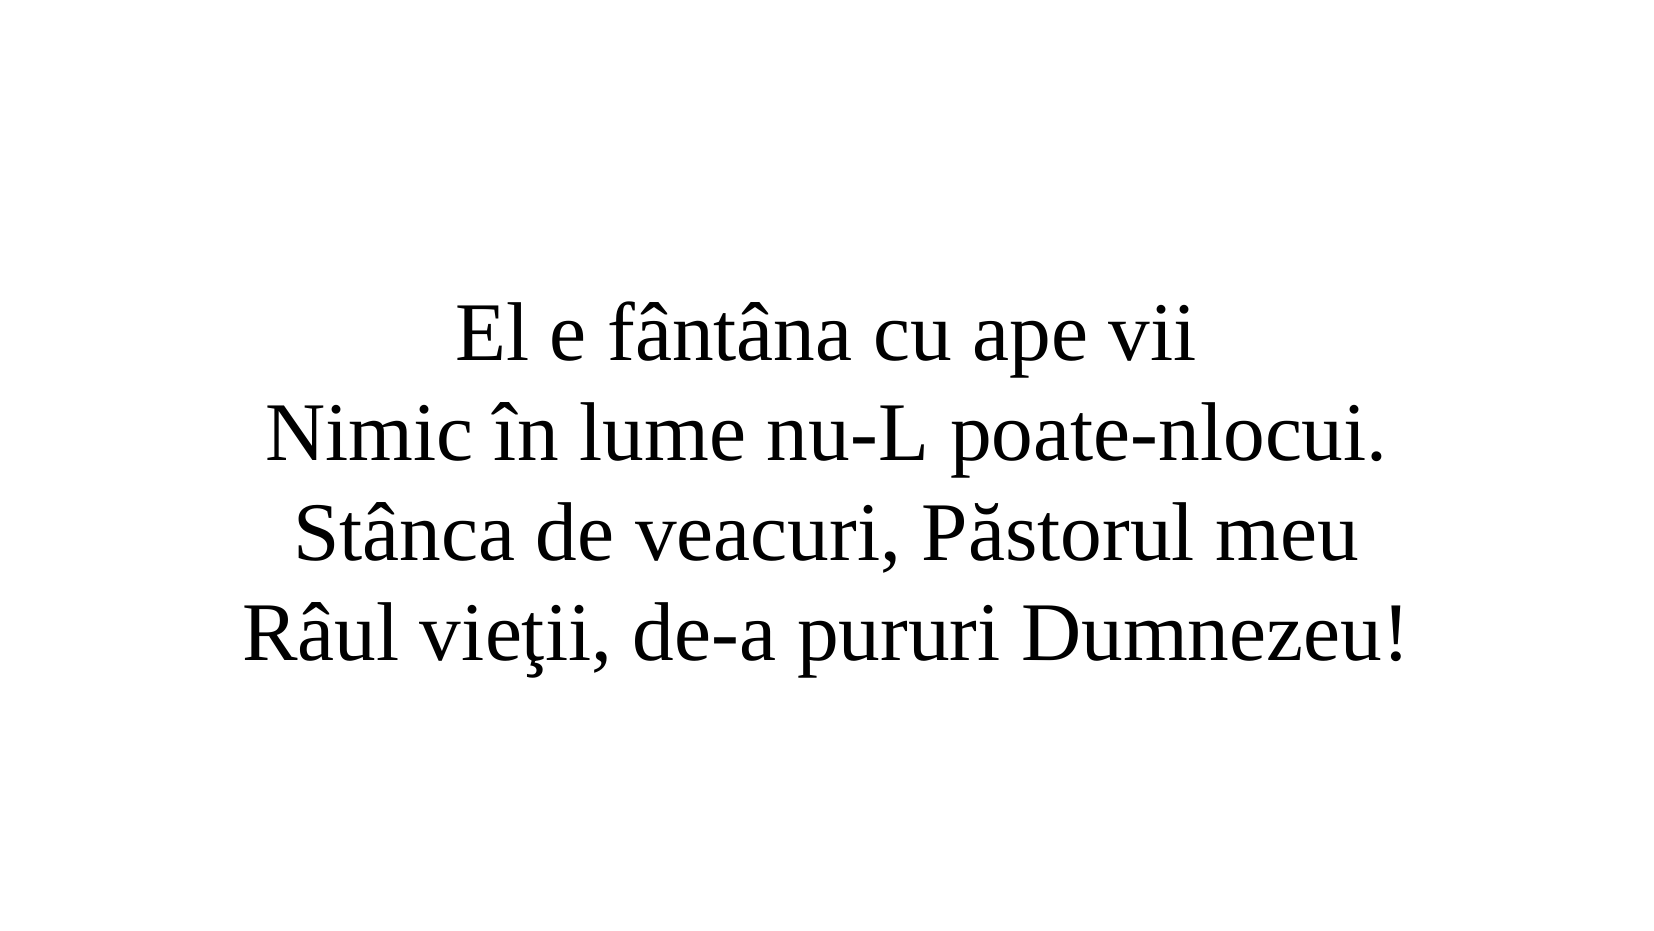

# El e fântâna cu ape vii
Nimic în lume nu-L poate-nlocui.
Stânca de veacuri, Păstorul meu
Râul vieţii, de-a pururi Dumnezeu!